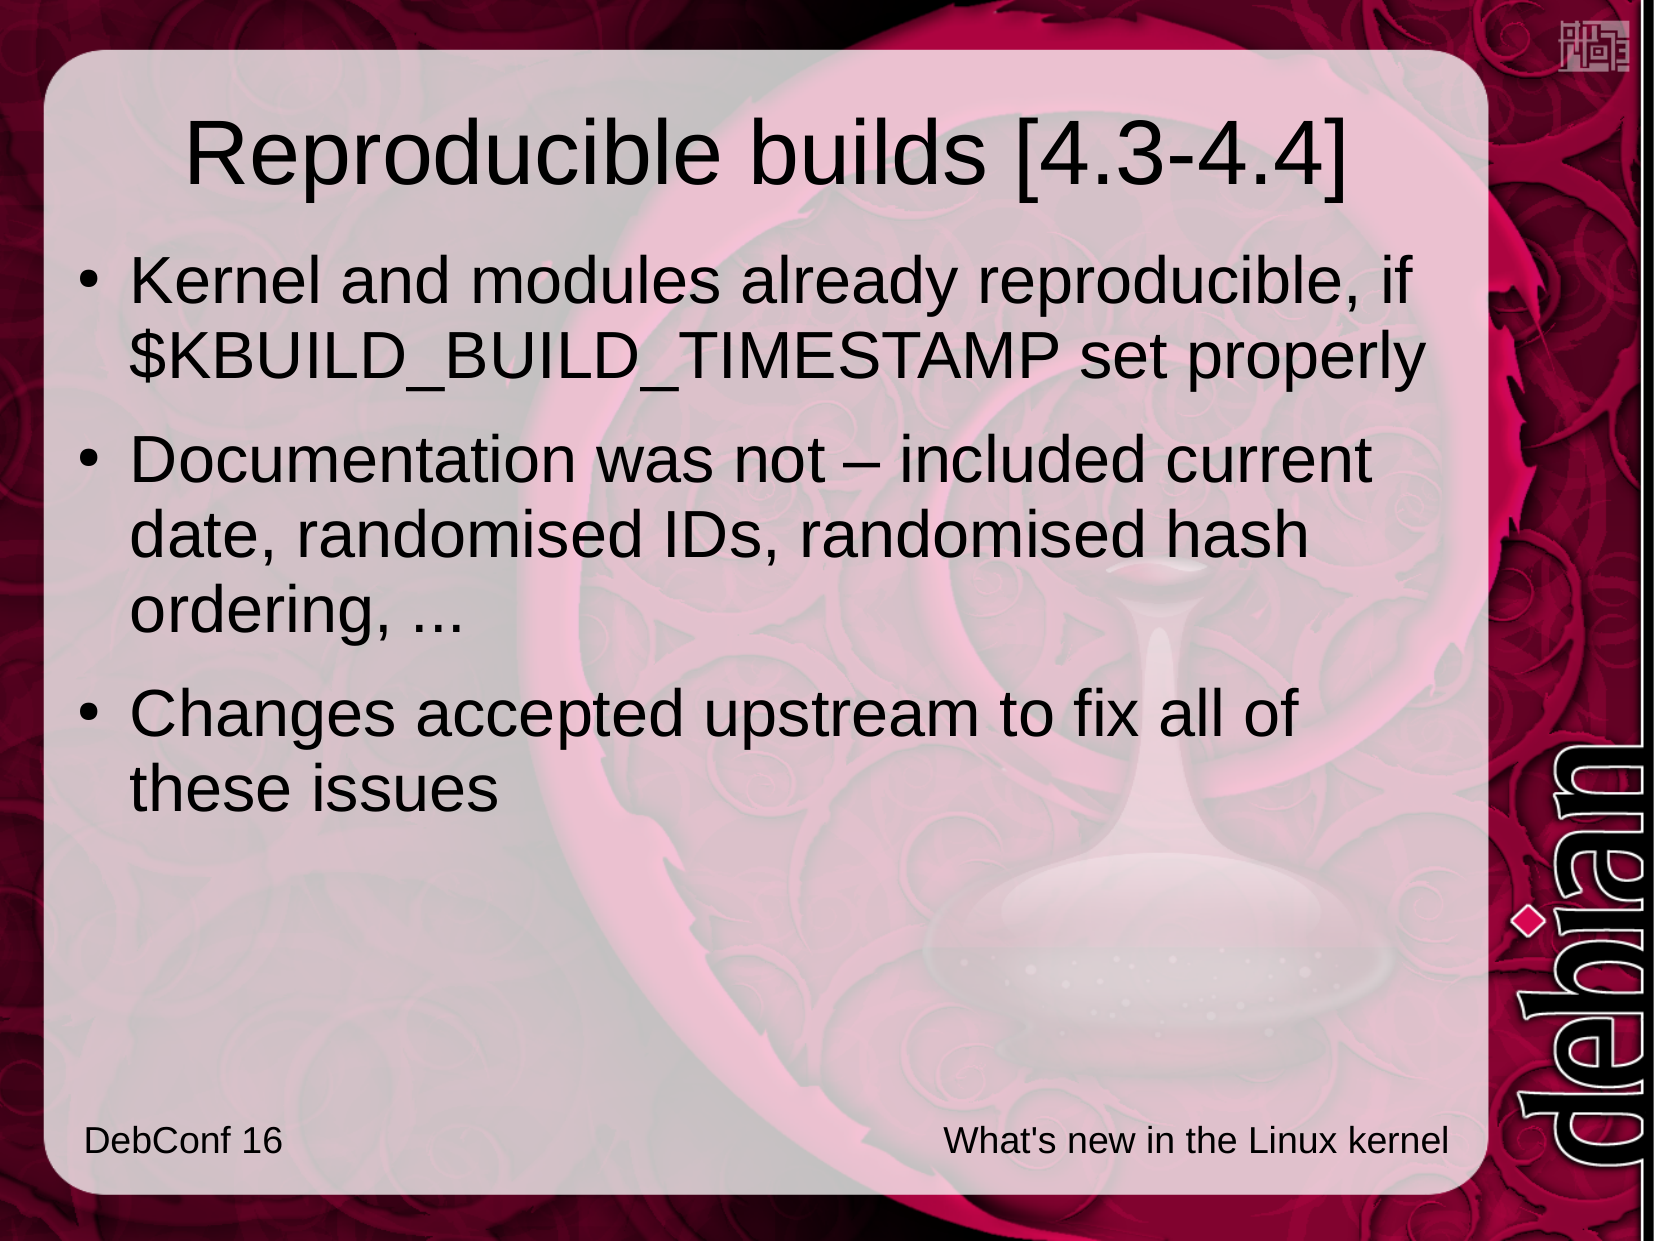

# Reproducible builds [4.3-4.4]
Kernel and modules already reproducible, if $KBUILD_BUILD_TIMESTAMP set properly
Documentation was not – included current date, randomised IDs, randomised hash ordering, ...
Changes accepted upstream to fix all of these issues